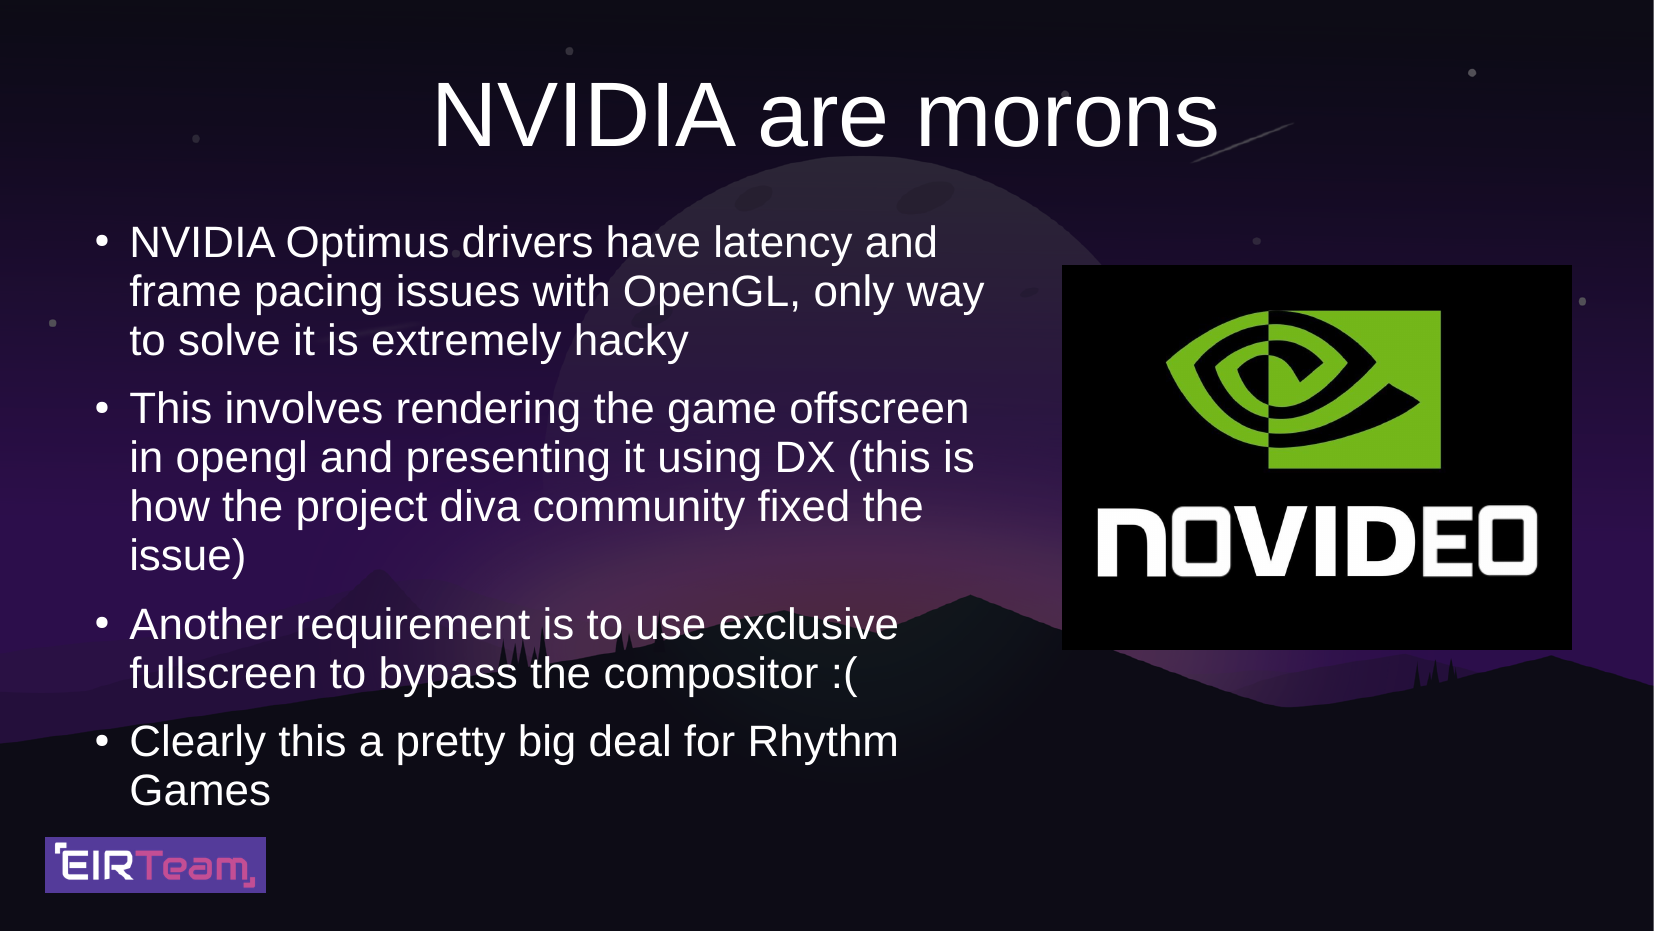

# NVIDIA are morons
NVIDIA Optimus drivers have latency and frame pacing issues with OpenGL, only way to solve it is extremely hacky
This involves rendering the game offscreen in opengl and presenting it using DX (this is how the project diva community fixed the issue)
Another requirement is to use exclusive fullscreen to bypass the compositor :(
Clearly this a pretty big deal for Rhythm Games